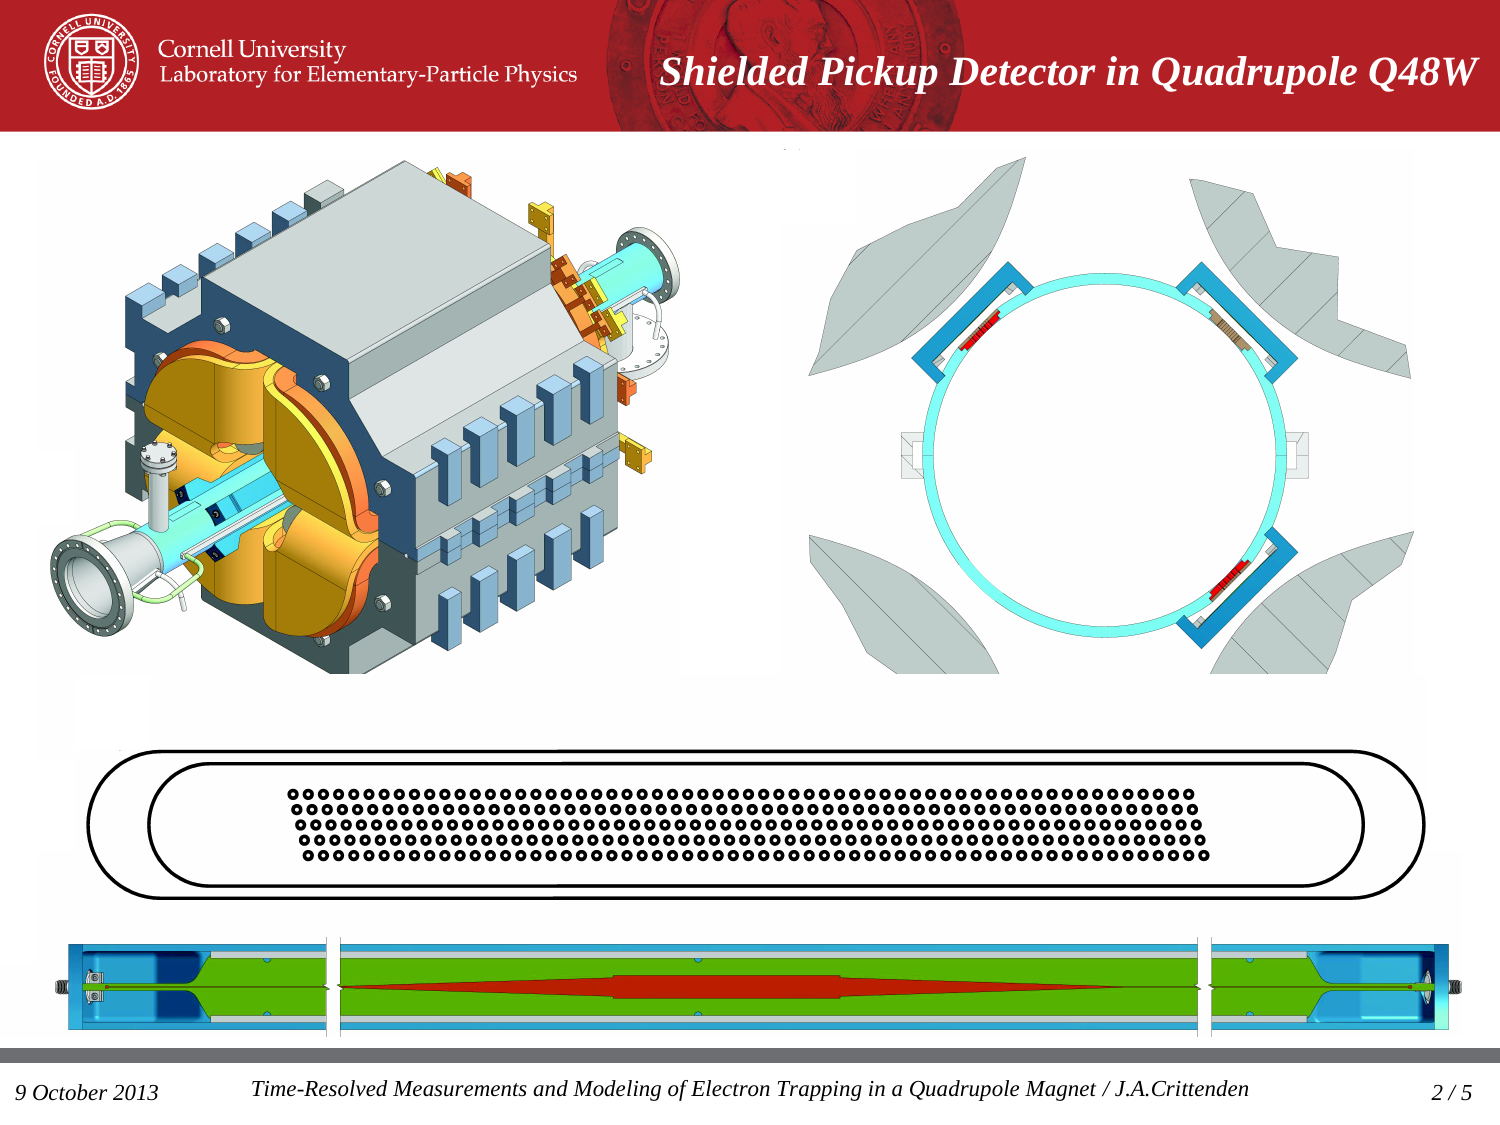

# Shielded Pickup Detector in Quadrupole Q48W